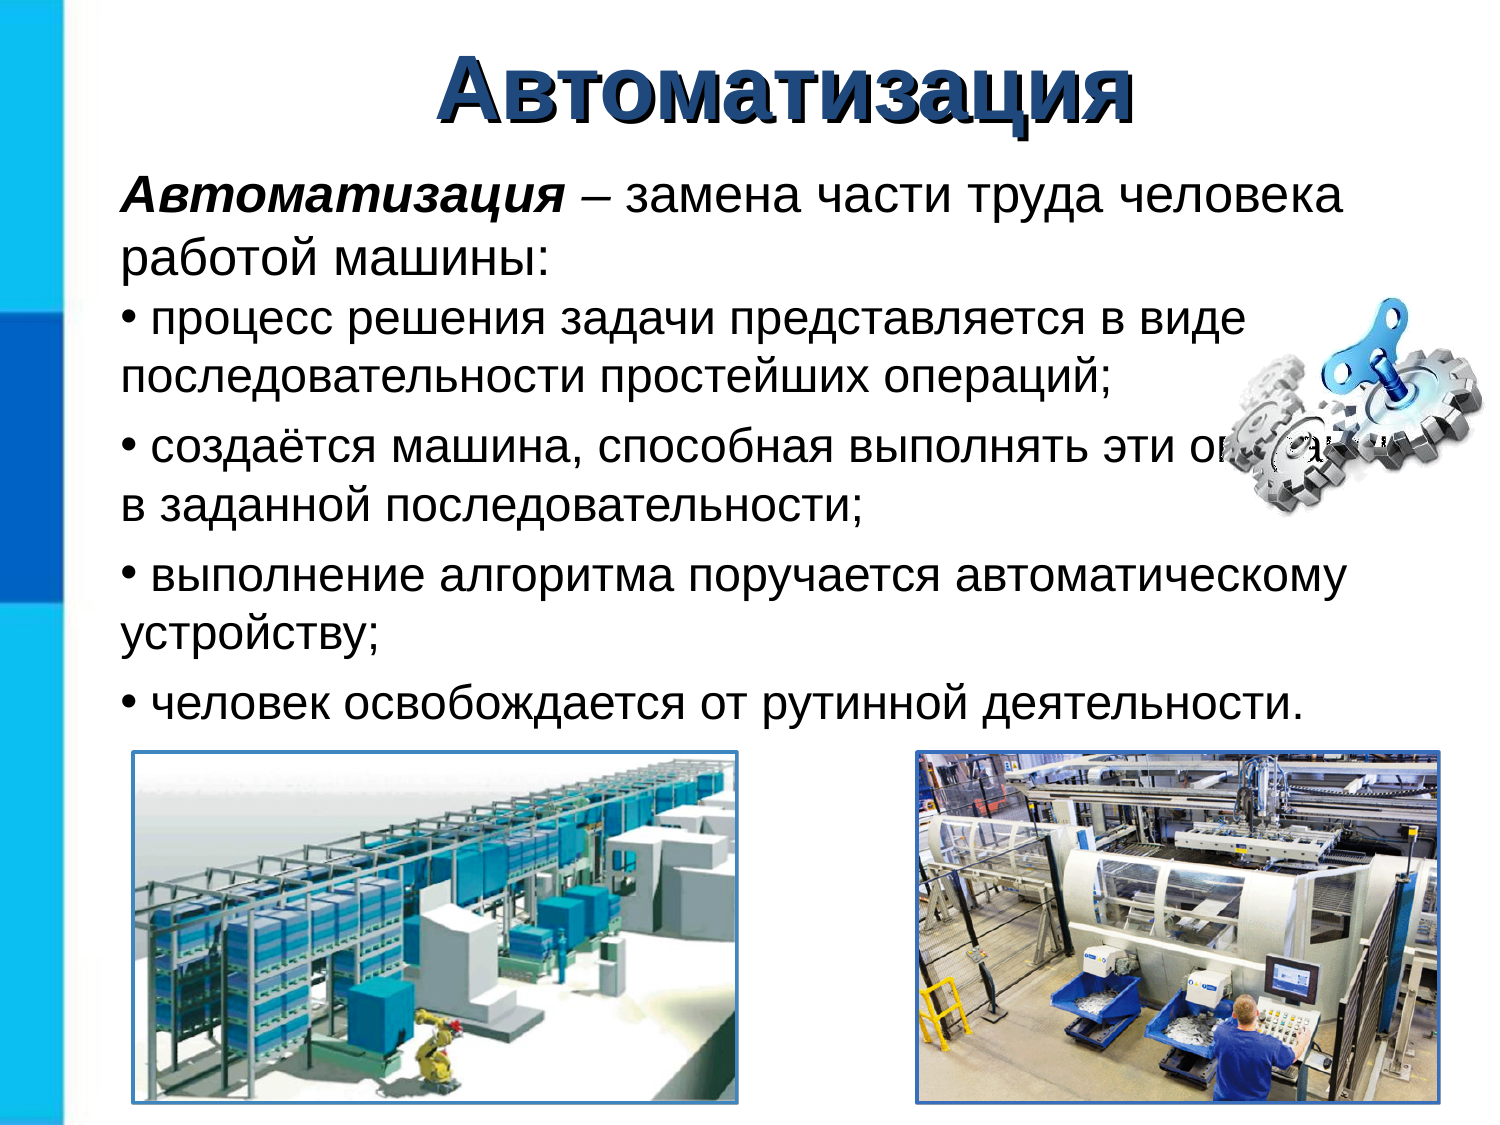

Автоматизация
# Автоматизация – замена части труда человека работой машины:
 процесс решения задачи представляется в виде последовательности простейших операций;
 создаётся машина, способная выполнять эти операции в заданной последовательности;
 выполнение алгоритма поручается автоматическому устройству;
 человек освобождается от рутинной деятельности.